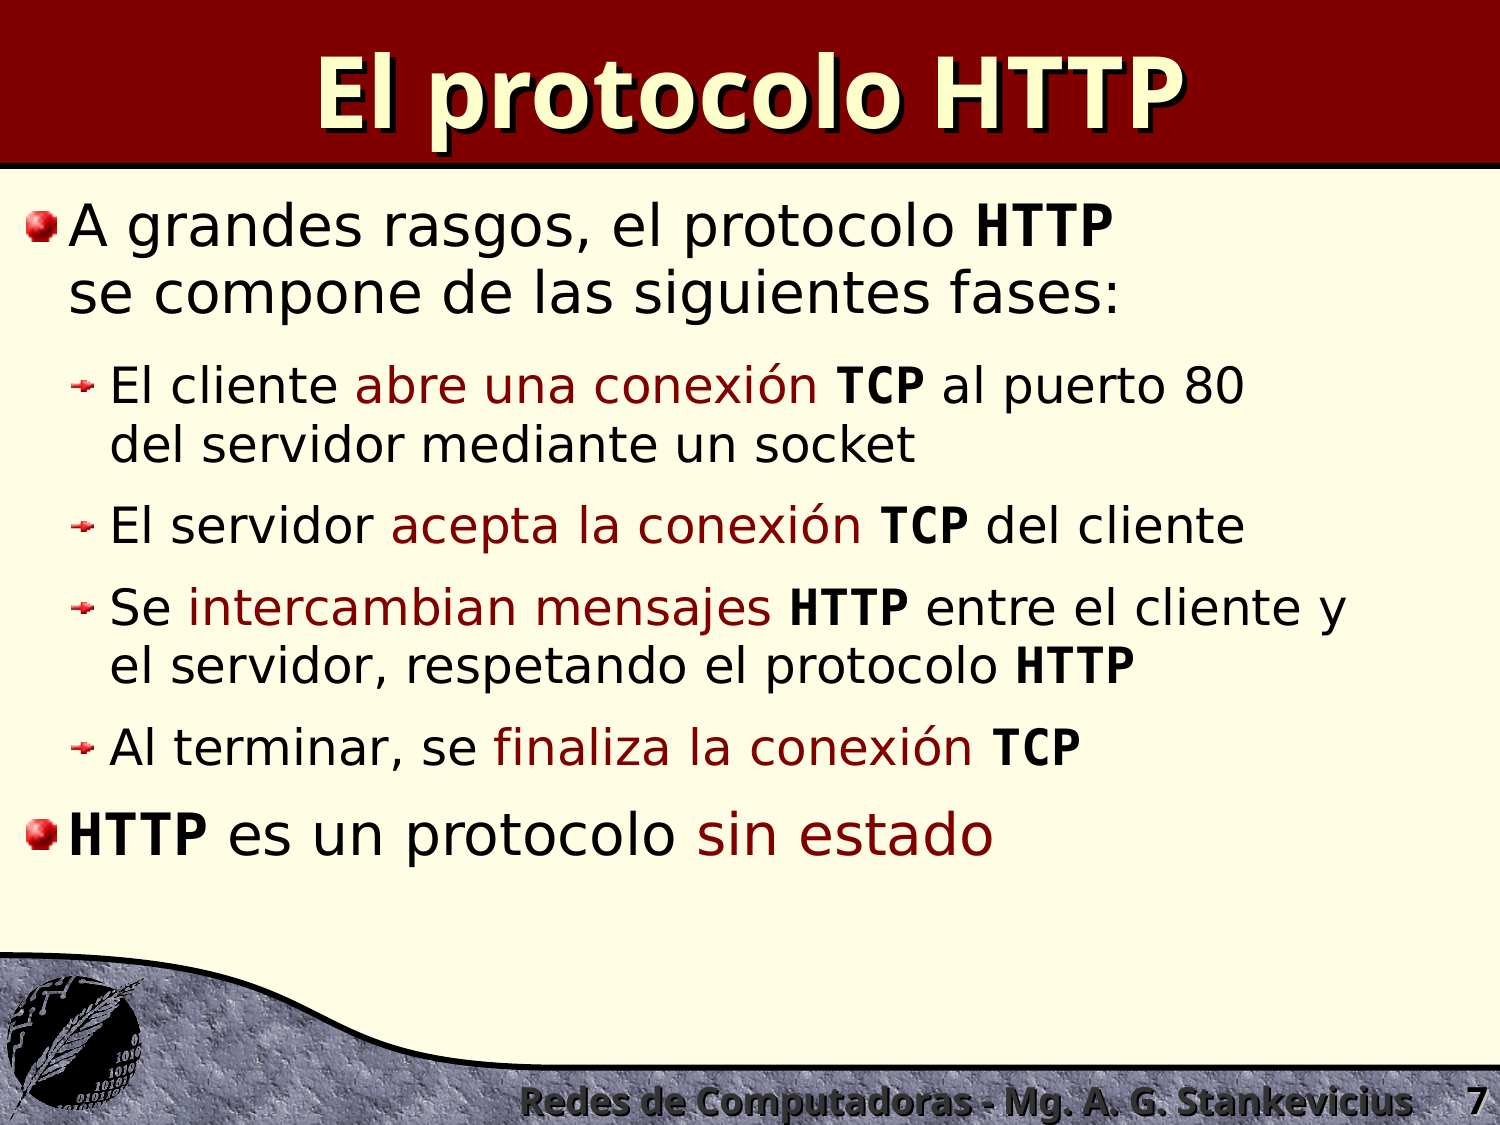

# El protocolo HTTP
A grandes rasgos, el protocolo HTTP
se compone de las siguientes fases:
El cliente abre una conexión TCP al puerto 80
del servidor mediante un socket
El servidor acepta la conexión TCP del cliente
Se intercambian mensajes HTTP entre el cliente y
el servidor, respetando el protocolo HTTP
Al terminar, se finaliza la conexión TCP
HTTP es un protocolo sin estado
7